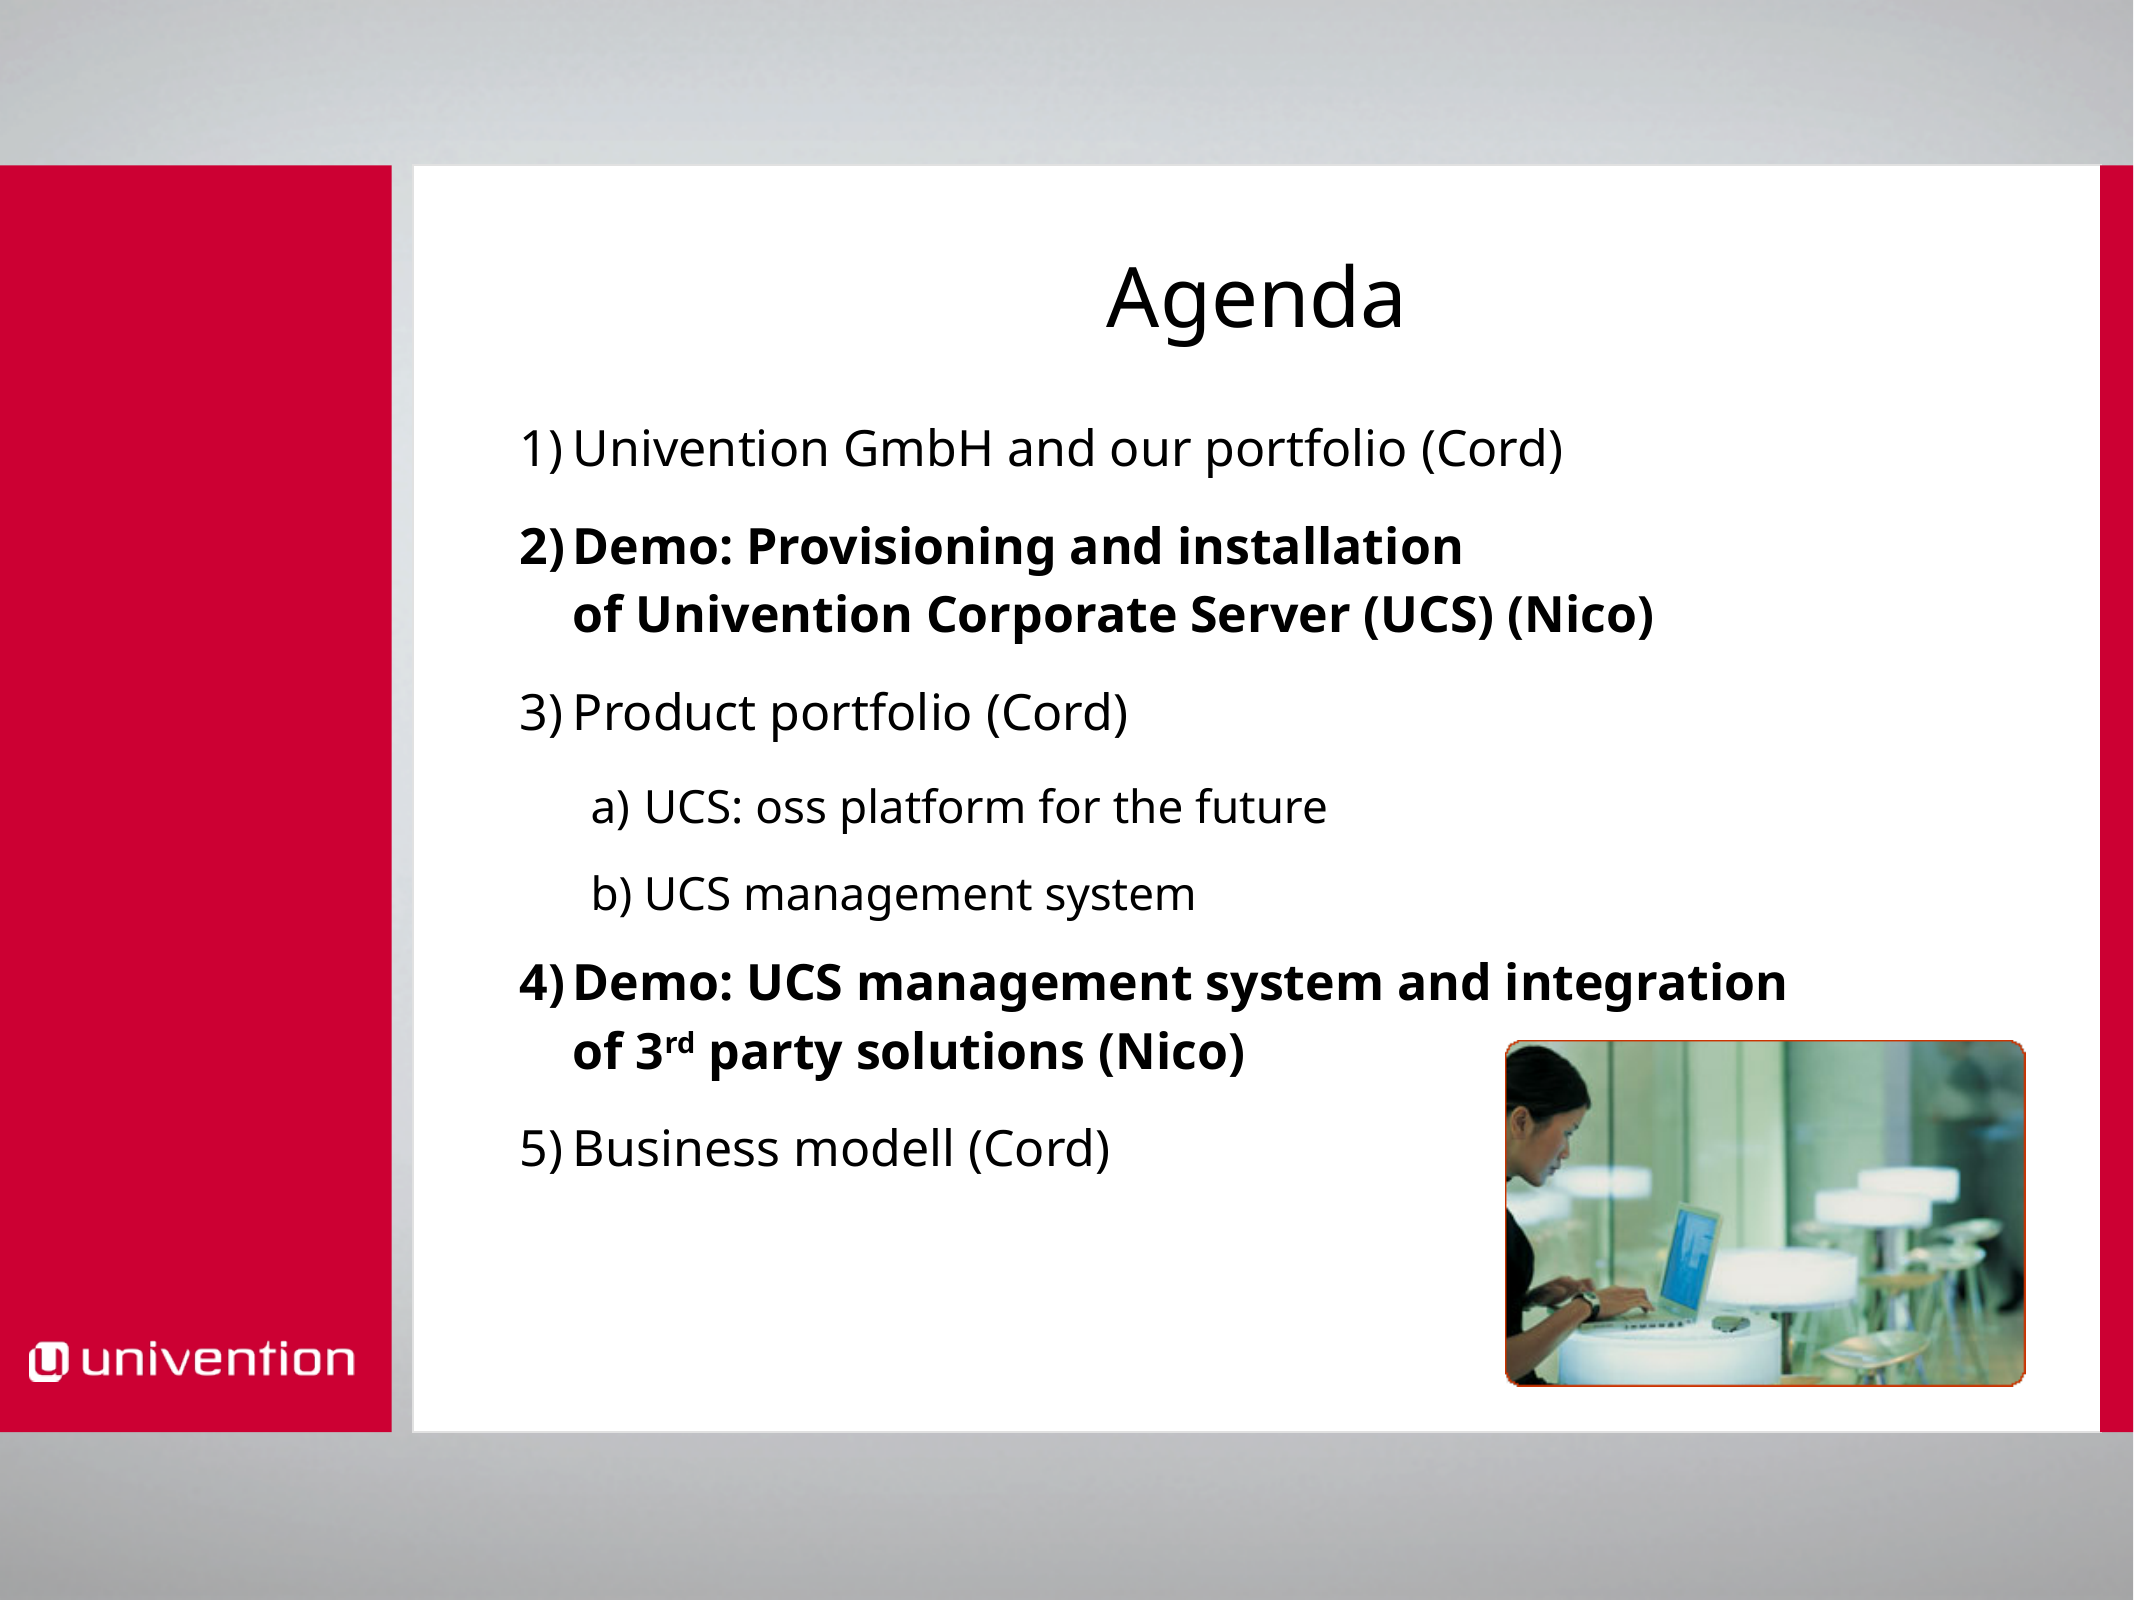

# Agenda
Univention GmbH and our portfolio (Cord)
Demo: Provisioning and installation
of Univention Corporate Server (UCS) (Nico)
Product portfolio (Cord)
UCS: oss platform for the future
UCS management system
Demo: UCS management system and integration
of 3rd party solutions (Nico)
Business modell (Cord)